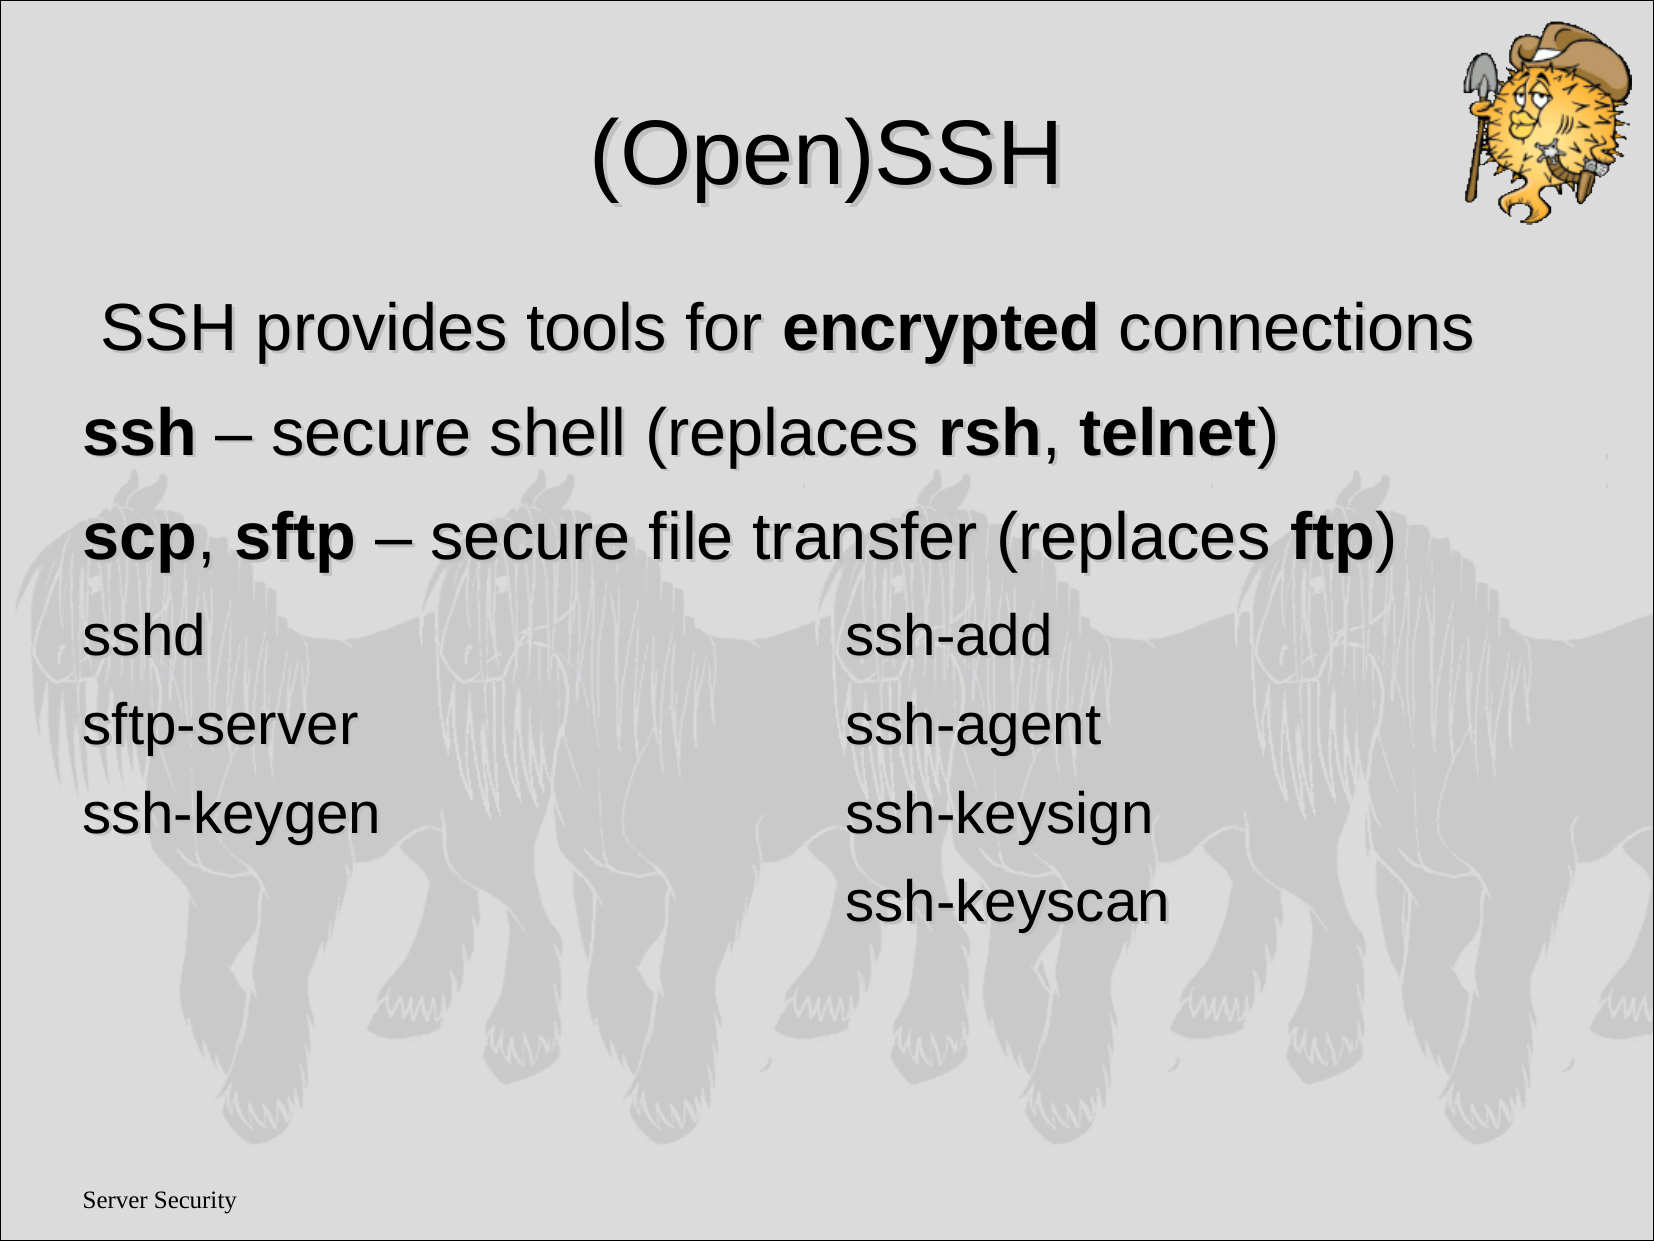

# (Open)SSH
SSH provides tools for encrypted connections
ssh – secure shell (replaces rsh, telnet)
scp, sftp – secure file transfer (replaces ftp)
sshd
sftp-server
ssh-keygen
ssh-add
ssh-agent
ssh-keysign
ssh-keyscan